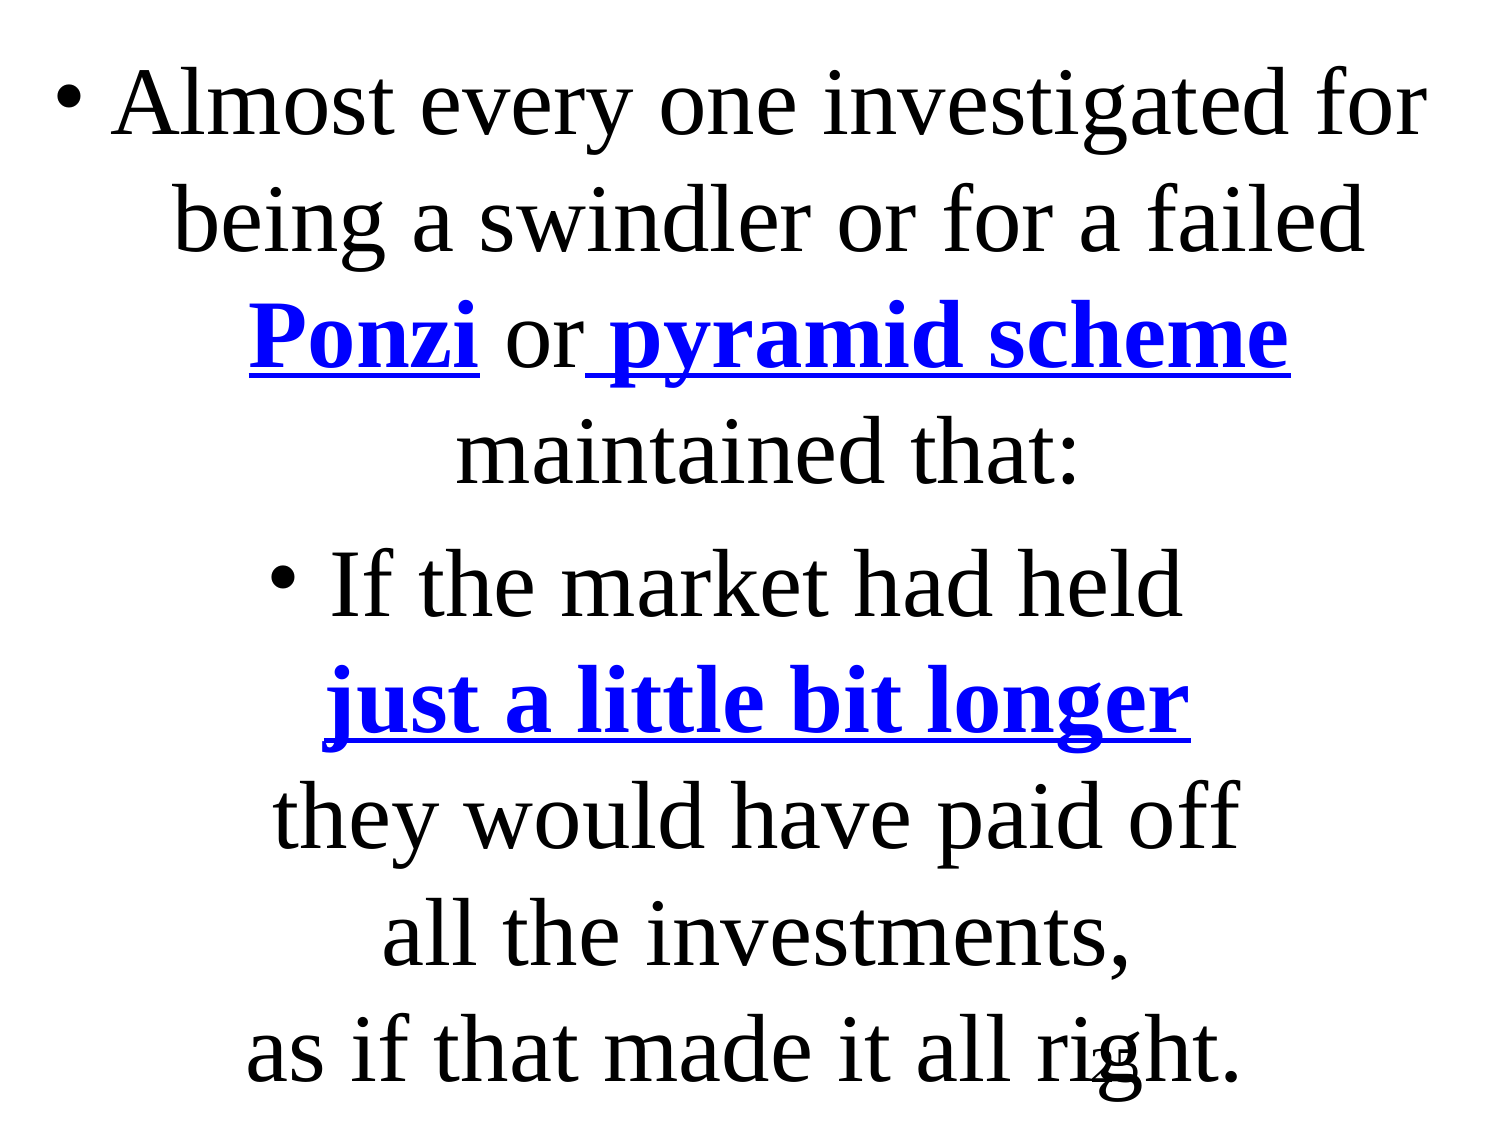

# Almost every one investigated for being a swindler or for a failed Ponzi or pyramid scheme maintained that:
If the market had held
just a little bit longer
they would have paid off
all the investments,
as if that made it all right.
25